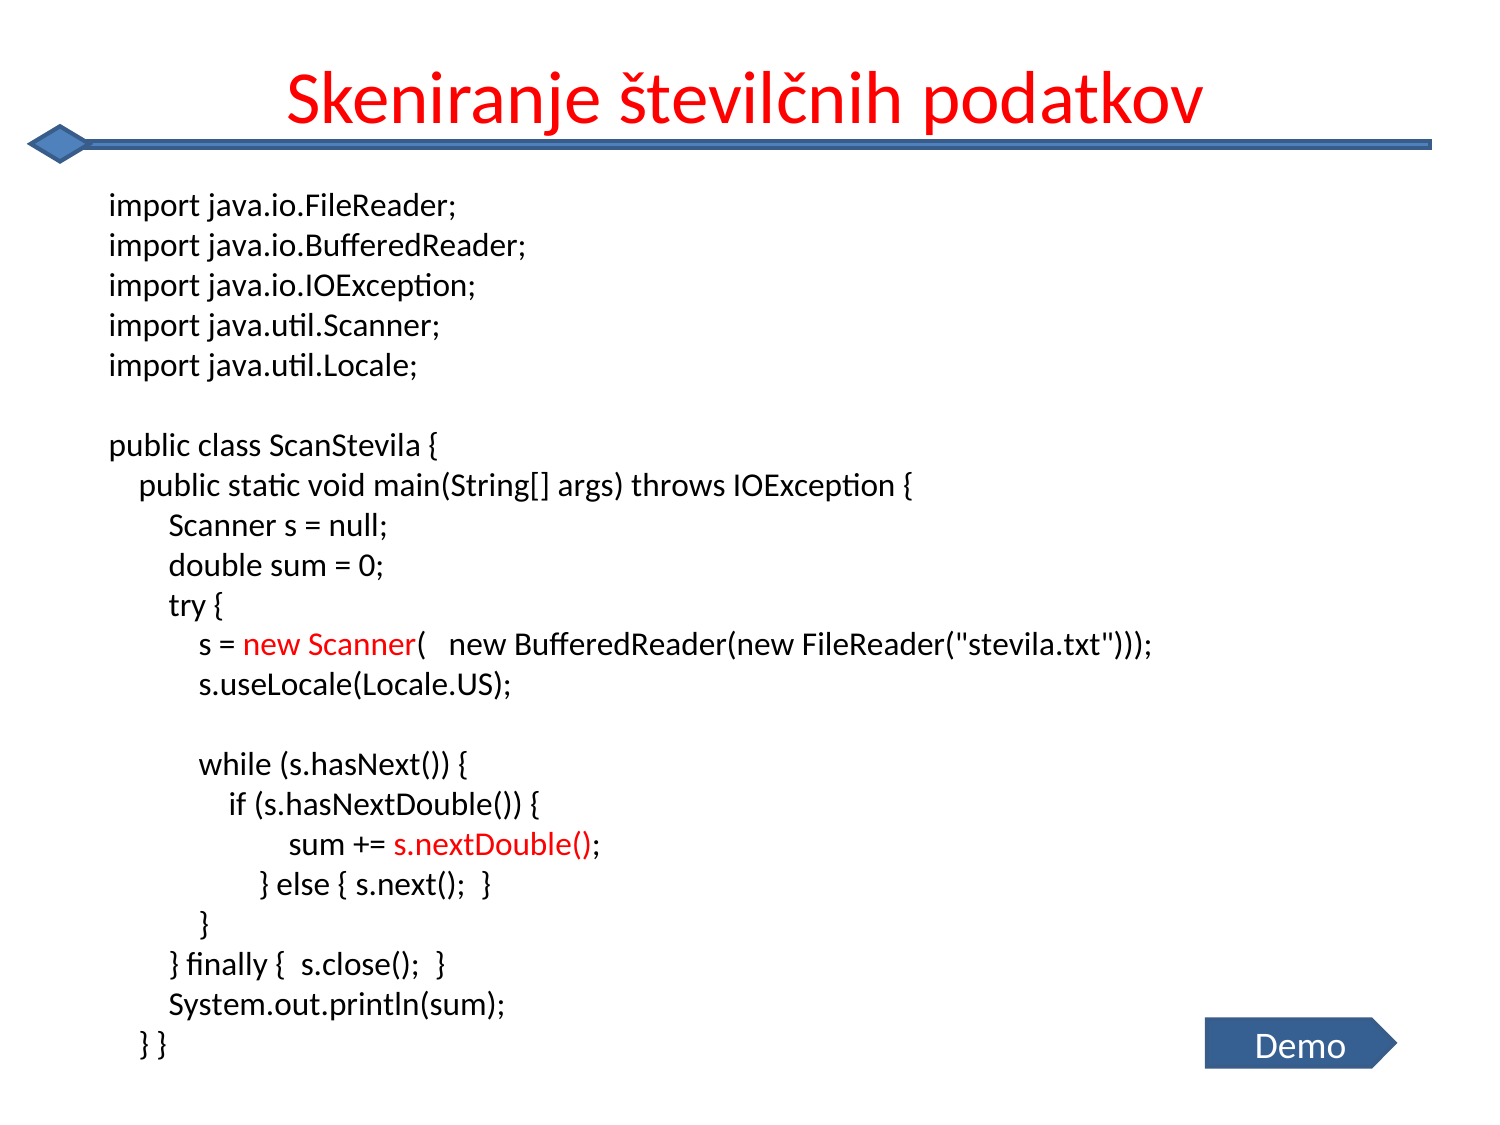

# Skeniranje številčnih podatkov
import java.io.FileReader;
import java.io.BufferedReader;
import java.io.IOException;
import java.util.Scanner;
import java.util.Locale;
public class ScanStevila {
 public static void main(String[] args) throws IOException {
 Scanner s = null;
 double sum = 0;
 try {
 s = new Scanner( new BufferedReader(new FileReader("stevila.txt")));
 s.useLocale(Locale.US);
 while (s.hasNext()) {
 if (s.hasNextDouble()) {
 sum += s.nextDouble();
 } else { s.next(); }
 }
 } finally { s.close(); }
 System.out.println(sum);
 } }
Demo